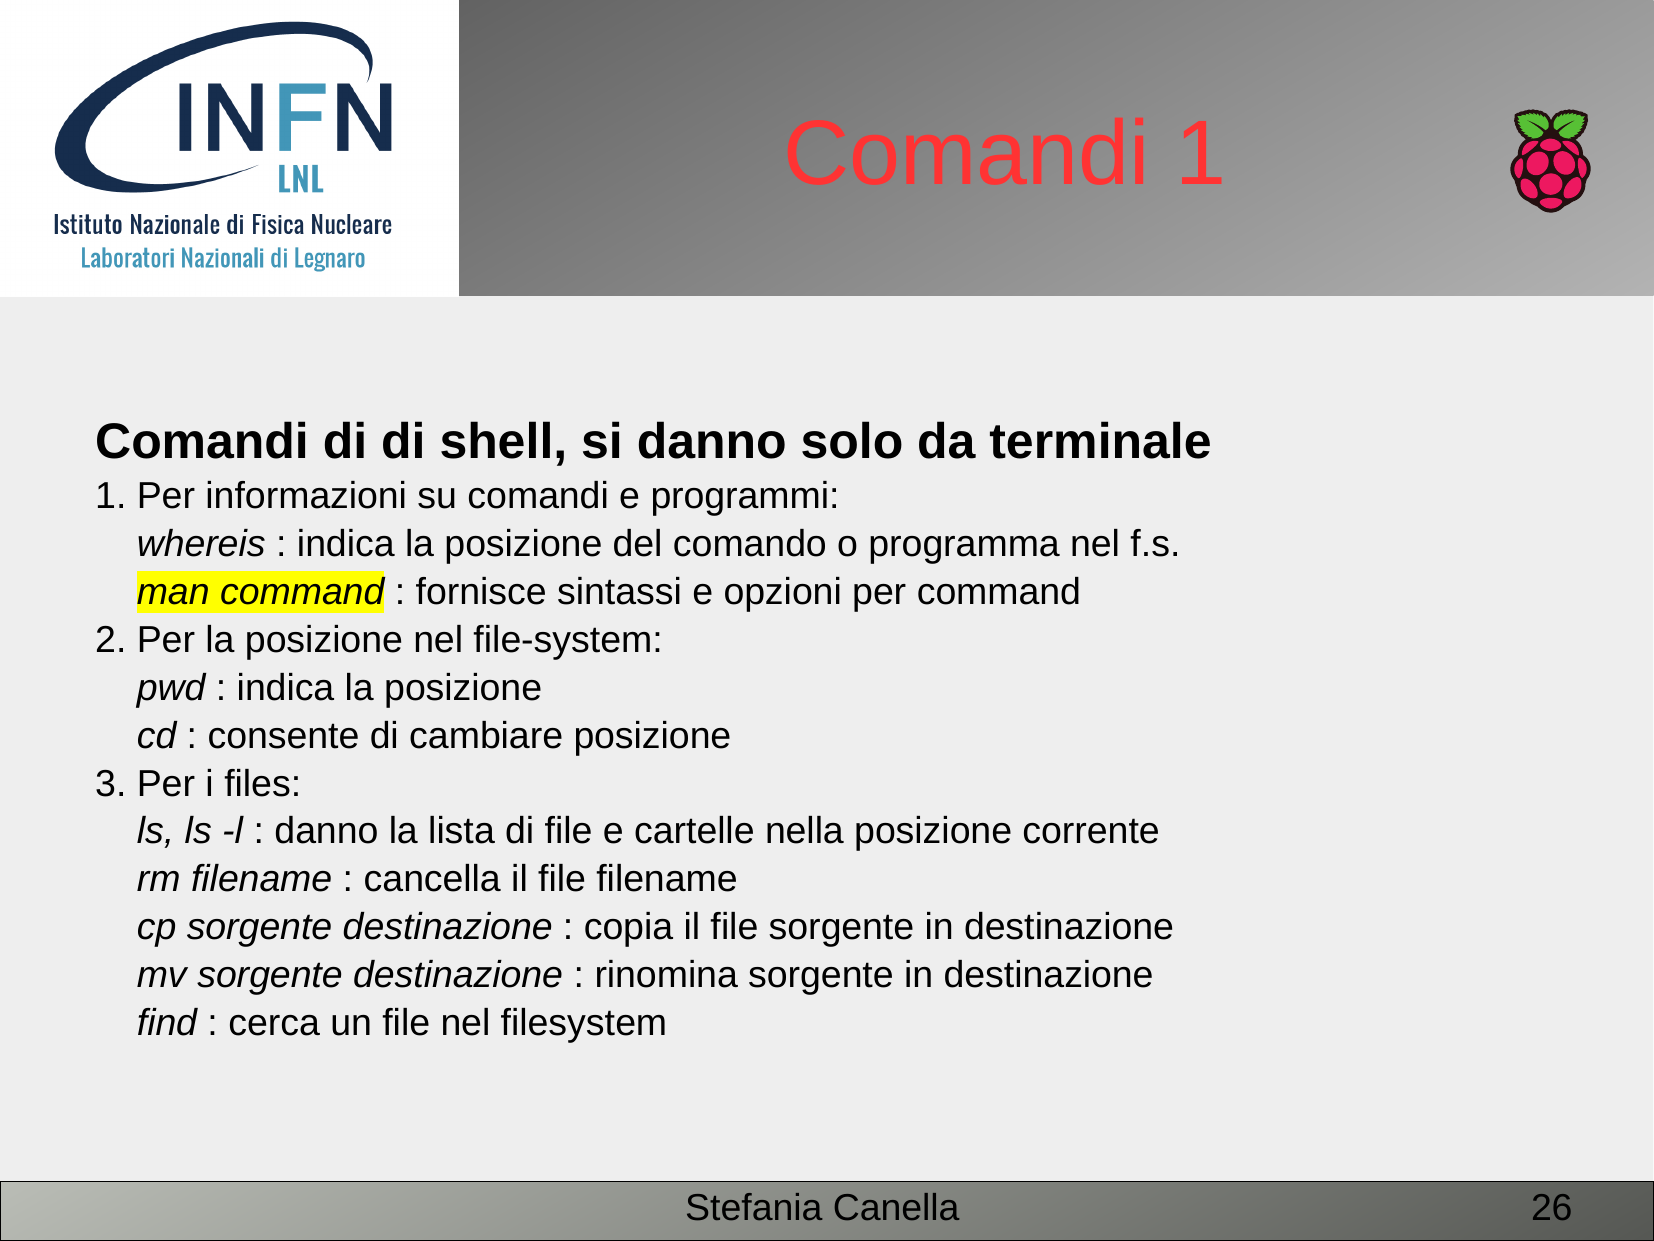

# Comandi 1
Comandi di di shell, si danno solo da terminale
 Per informazioni su comandi e programmi:
 whereis : indica la posizione del comando o programma nel f.s.
 man command : fornisce sintassi e opzioni per command
 Per la posizione nel file-system:
 pwd : indica la posizione
 cd : consente di cambiare posizione
 Per i files:
 ls, ls -l : danno la lista di file e cartelle nella posizione corrente
 rm filename : cancella il file filename
 cp sorgente destinazione : copia il file sorgente in destinazione
 mv sorgente destinazione : rinomina sorgente in destinazione
 find : cerca un file nel filesystem
Stefania Canella